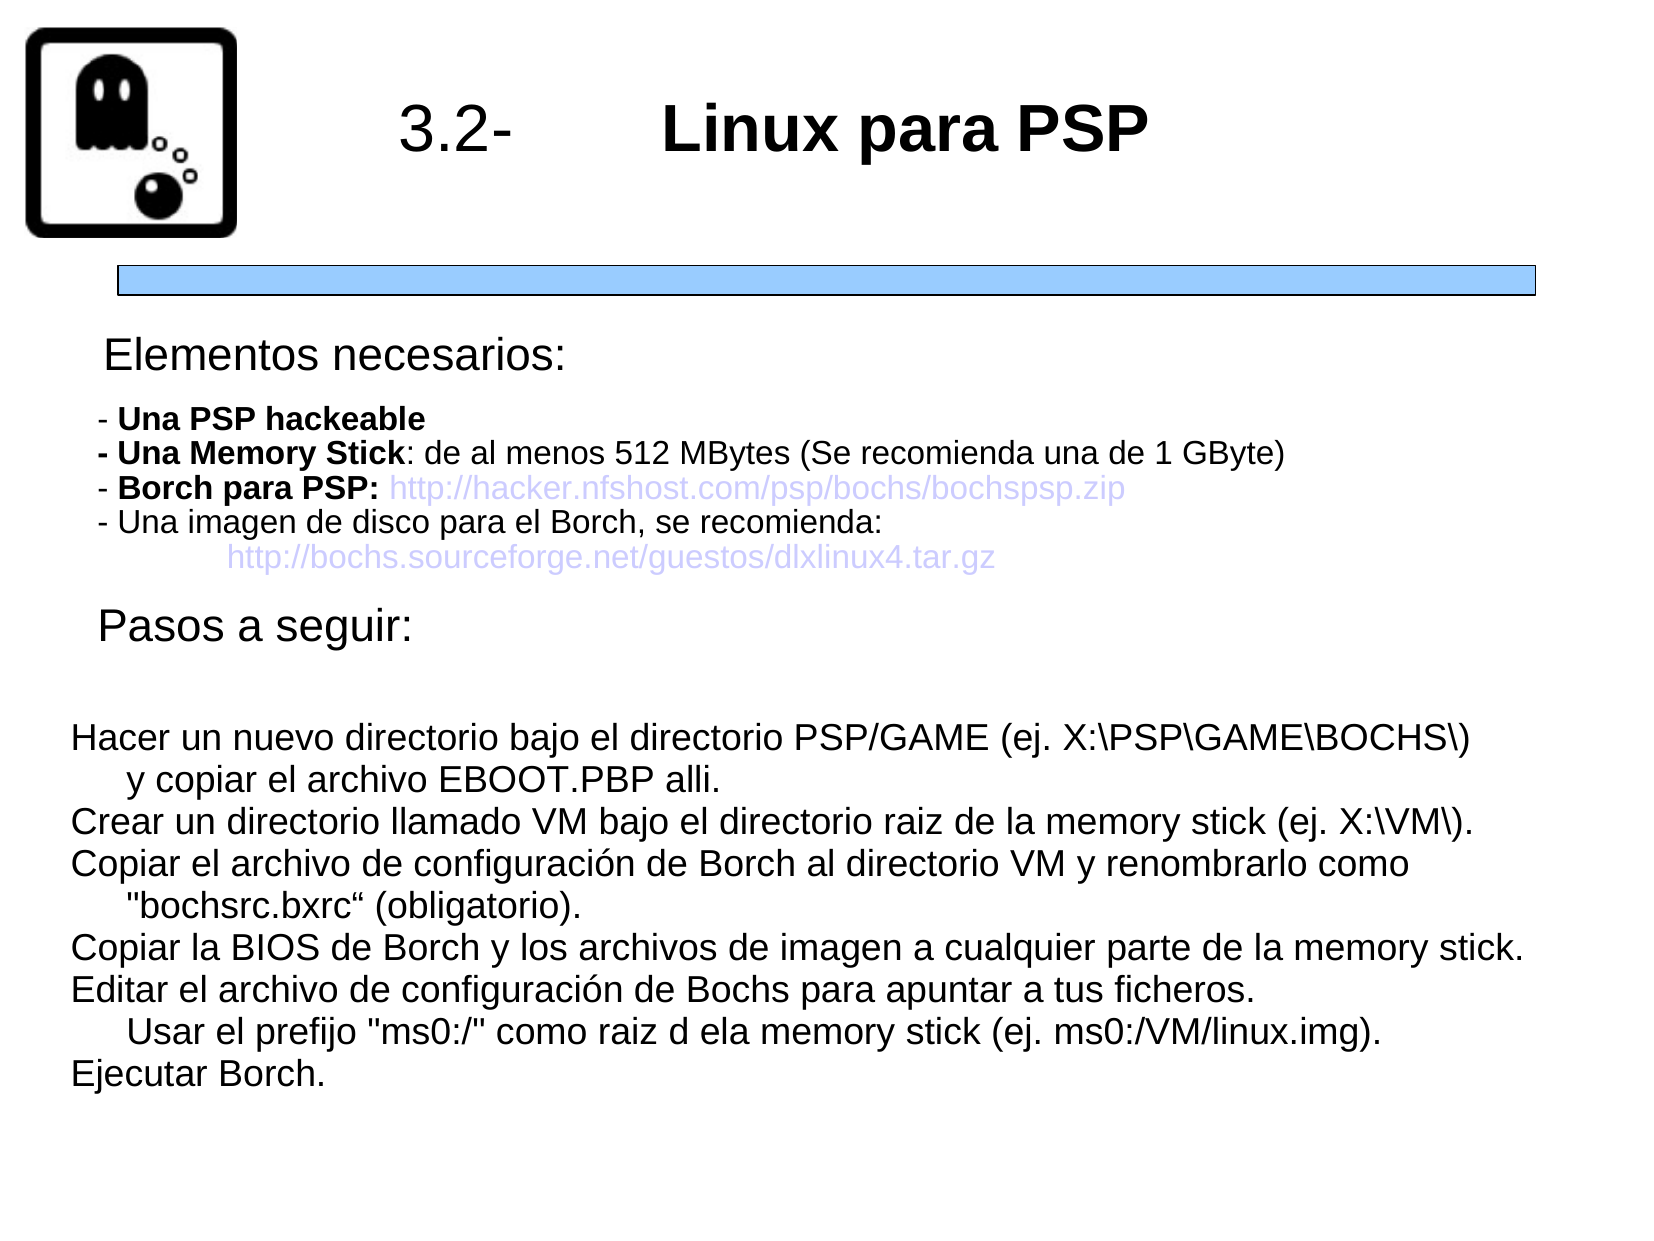

3.2-
Linux para PSP
Elementos necesarios:
- Una PSP hackeable
- Una Memory Stick: de al menos 512 MBytes (Se recomienda una de 1 GByte)
- Borch para PSP: http://hacker.nfshost.com/psp/bochs/bochspsp.zip
- Una imagen de disco para el Borch, se recomienda: http://bochs.sourceforge.net/guestos/dlxlinux4.tar.gz
Pasos a seguir:
Hacer un nuevo directorio bajo el directorio PSP/GAME (ej. X:\PSP\GAME\BOCHS\)
y copiar el archivo EBOOT.PBP alli.
Crear un directorio llamado VM bajo el directorio raiz de la memory stick (ej. X:\VM\).
Copiar el archivo de configuración de Borch al directorio VM y renombrarlo como
"bochsrc.bxrc“ (obligatorio).
Copiar la BIOS de Borch y los archivos de imagen a cualquier parte de la memory stick.
Editar el archivo de configuración de Bochs para apuntar a tus ficheros.
Usar el prefijo "ms0:/" como raiz d ela memory stick (ej. ms0:/VM/linux.img).
Ejecutar Borch.